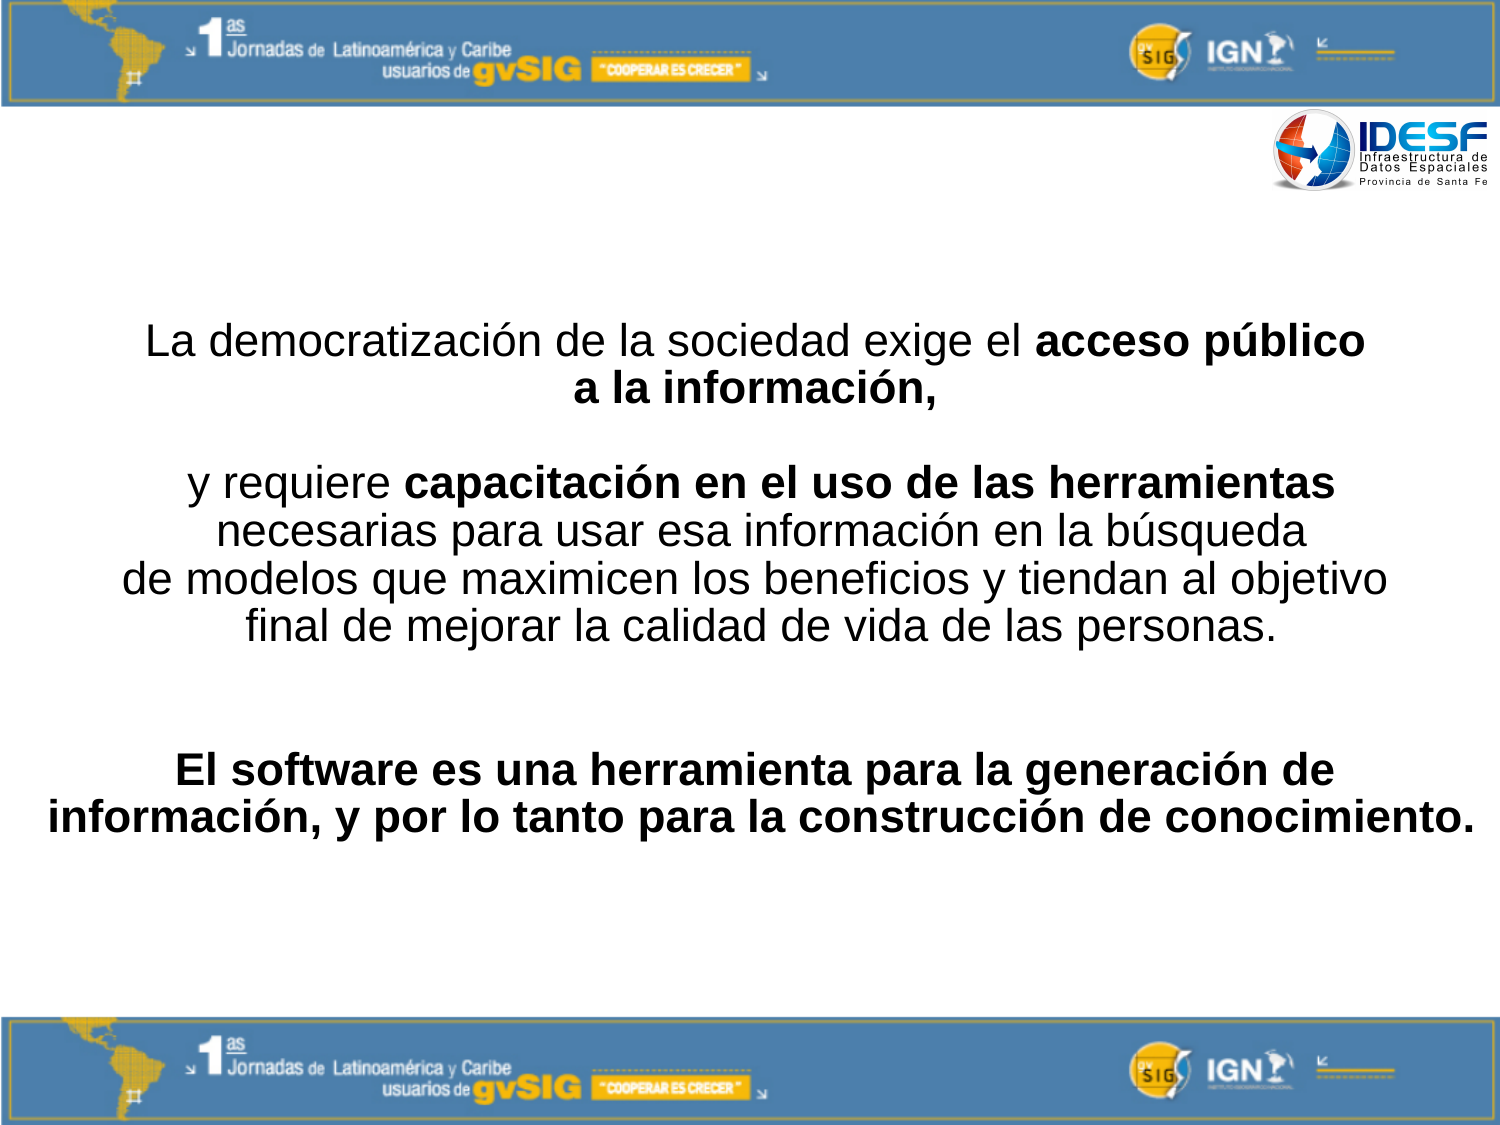

La democratización de la sociedad exige el acceso público
a la información,
y requiere capacitación en el uso de las herramientas
 necesarias para usar esa información en la búsqueda
de modelos que maximicen los beneficios y tiendan al objetivo
final de mejorar la calidad de vida de las personas.
El software es una herramienta para la generación de
información, y por lo tanto para la construcción de conocimiento.